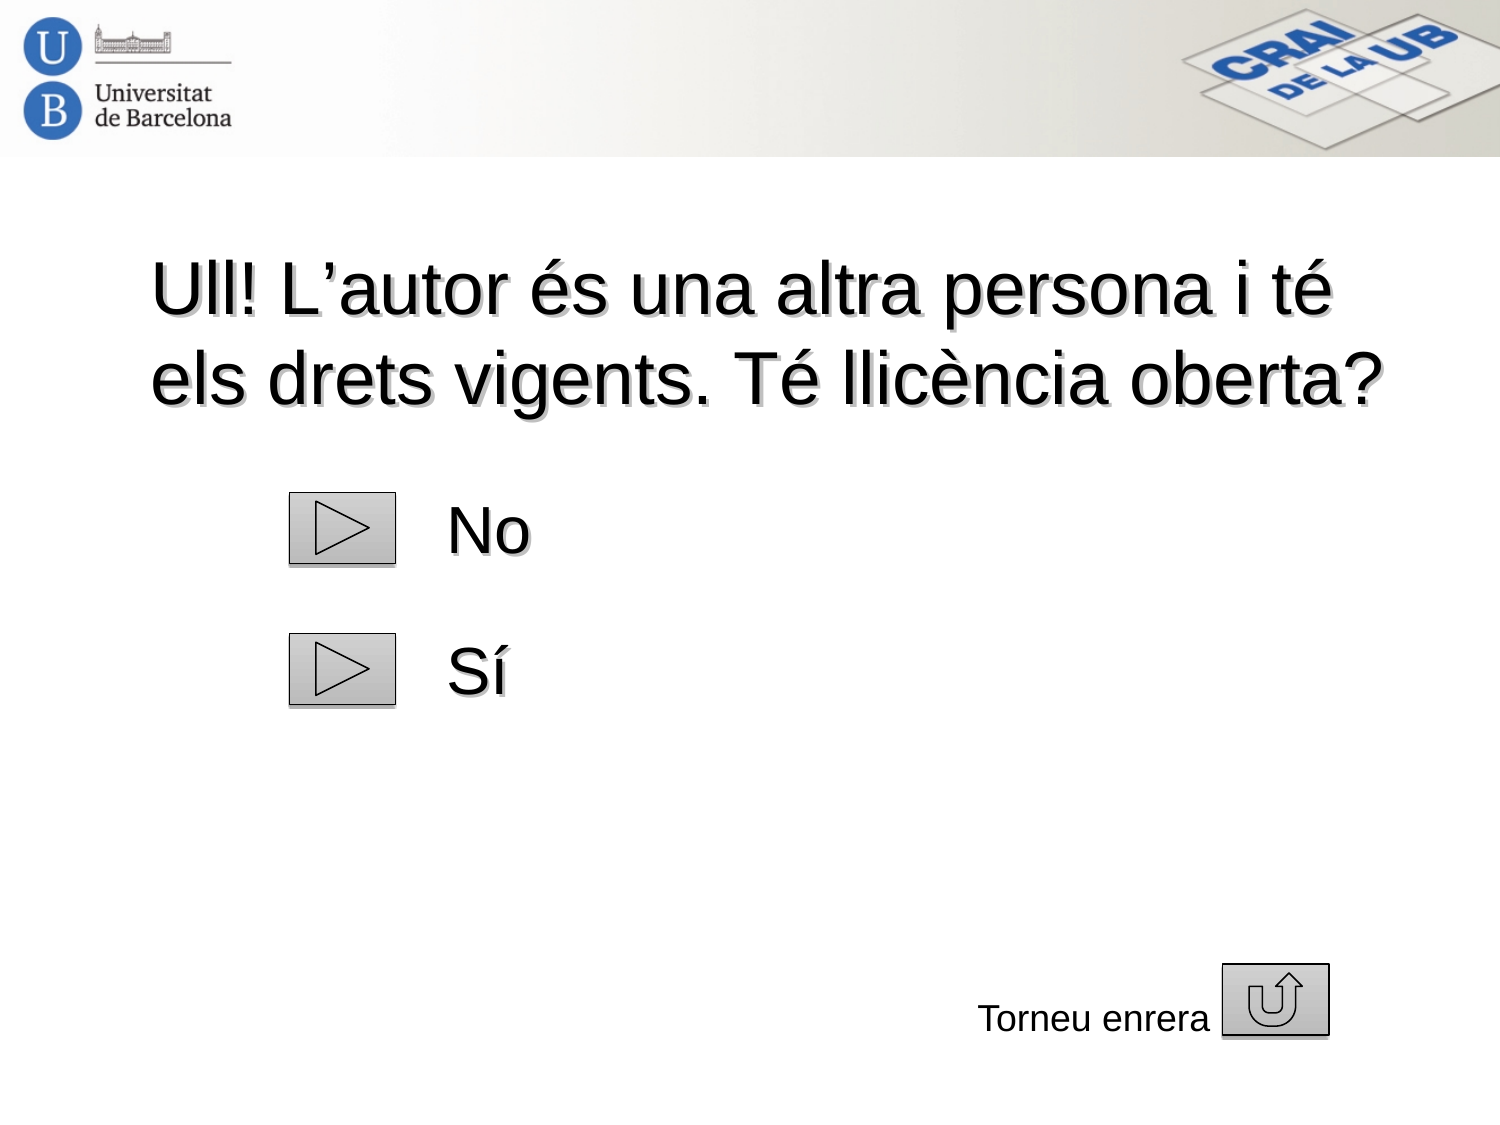

# Ull! L’autor és una altra persona i té els drets vigents. Té llicència oberta?
No
Sí
Torneu enrera